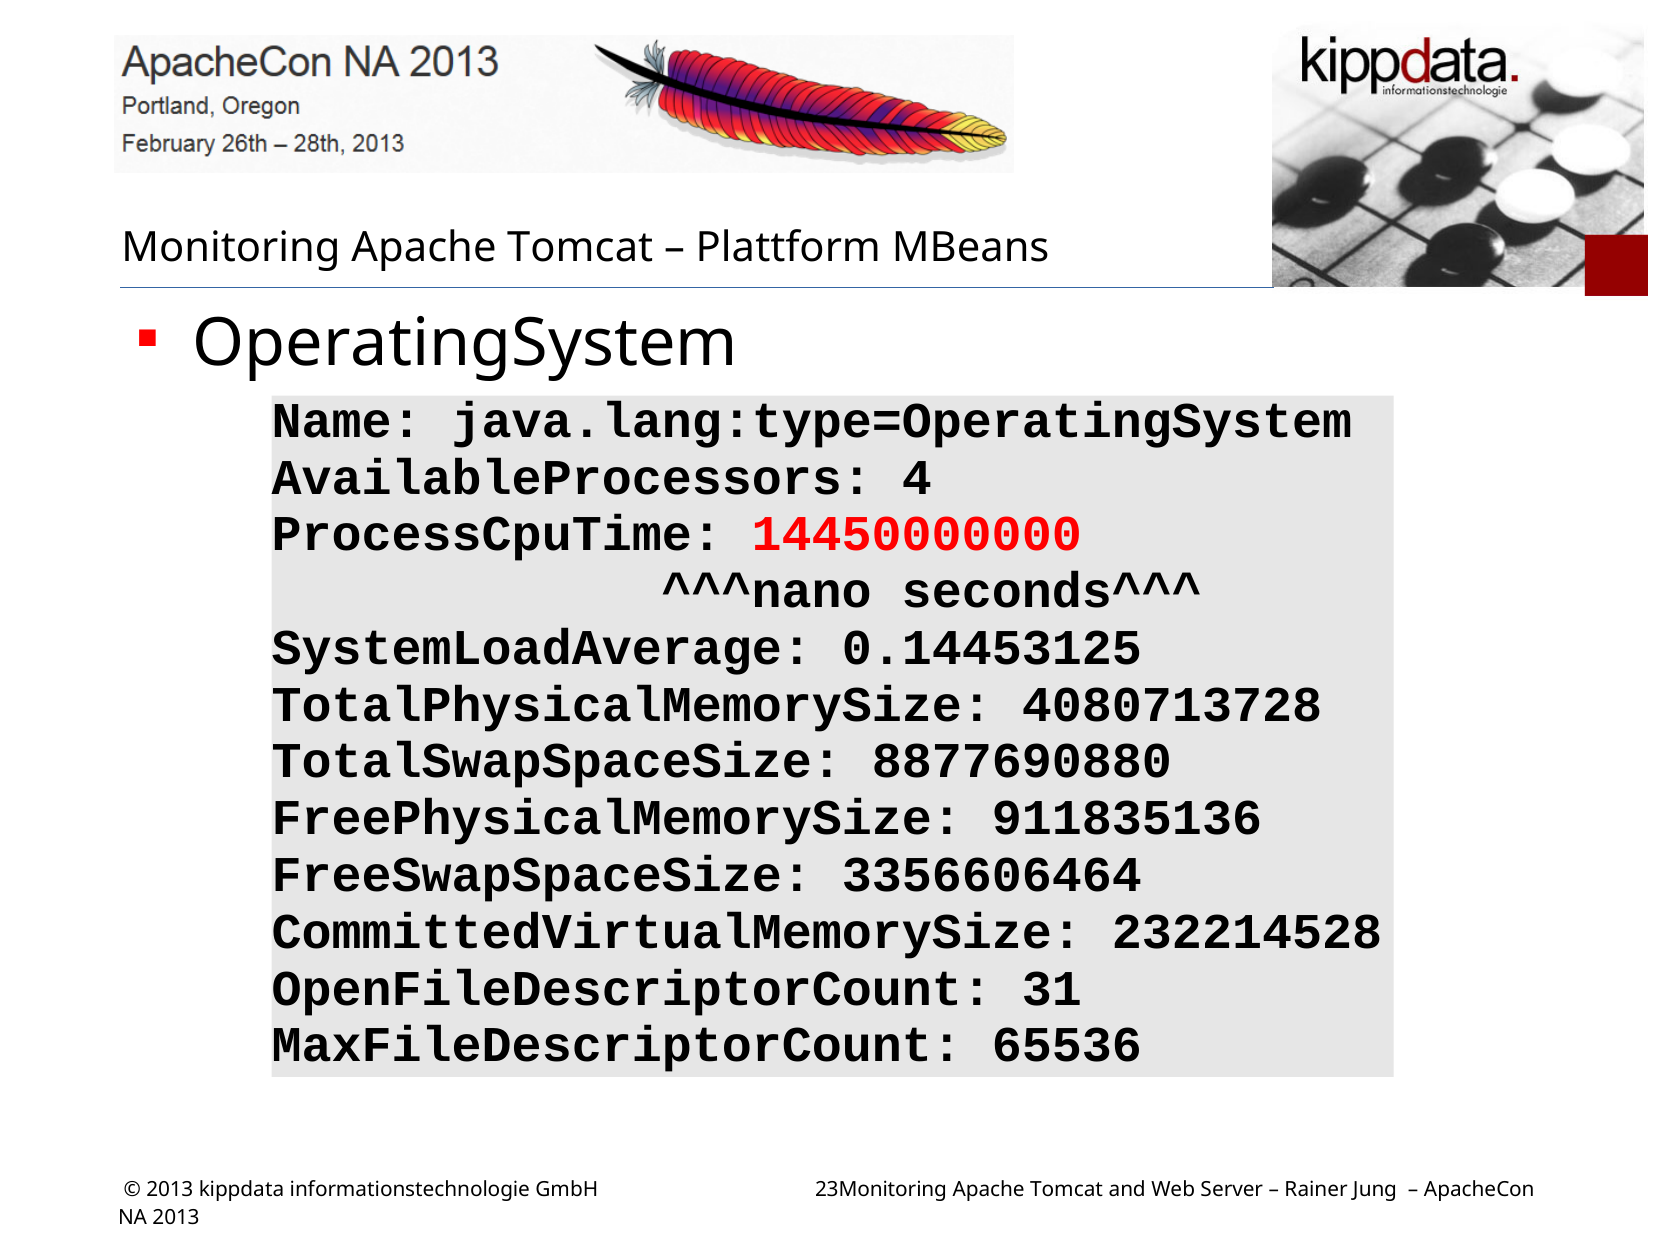

# Monitoring Apache Tomcat – Plattform MBeans
OperatingSystem
Name: java.lang:type=OperatingSystem
AvailableProcessors: 4
ProcessCpuTime: 14450000000
 ^^^nano seconds^^^
SystemLoadAverage: 0.14453125
TotalPhysicalMemorySize: 4080713728
TotalSwapSpaceSize: 8877690880
FreePhysicalMemorySize: 911835136
FreeSwapSpaceSize: 3356606464
CommittedVirtualMemorySize: 232214528
OpenFileDescriptorCount: 31
MaxFileDescriptorCount: 65536